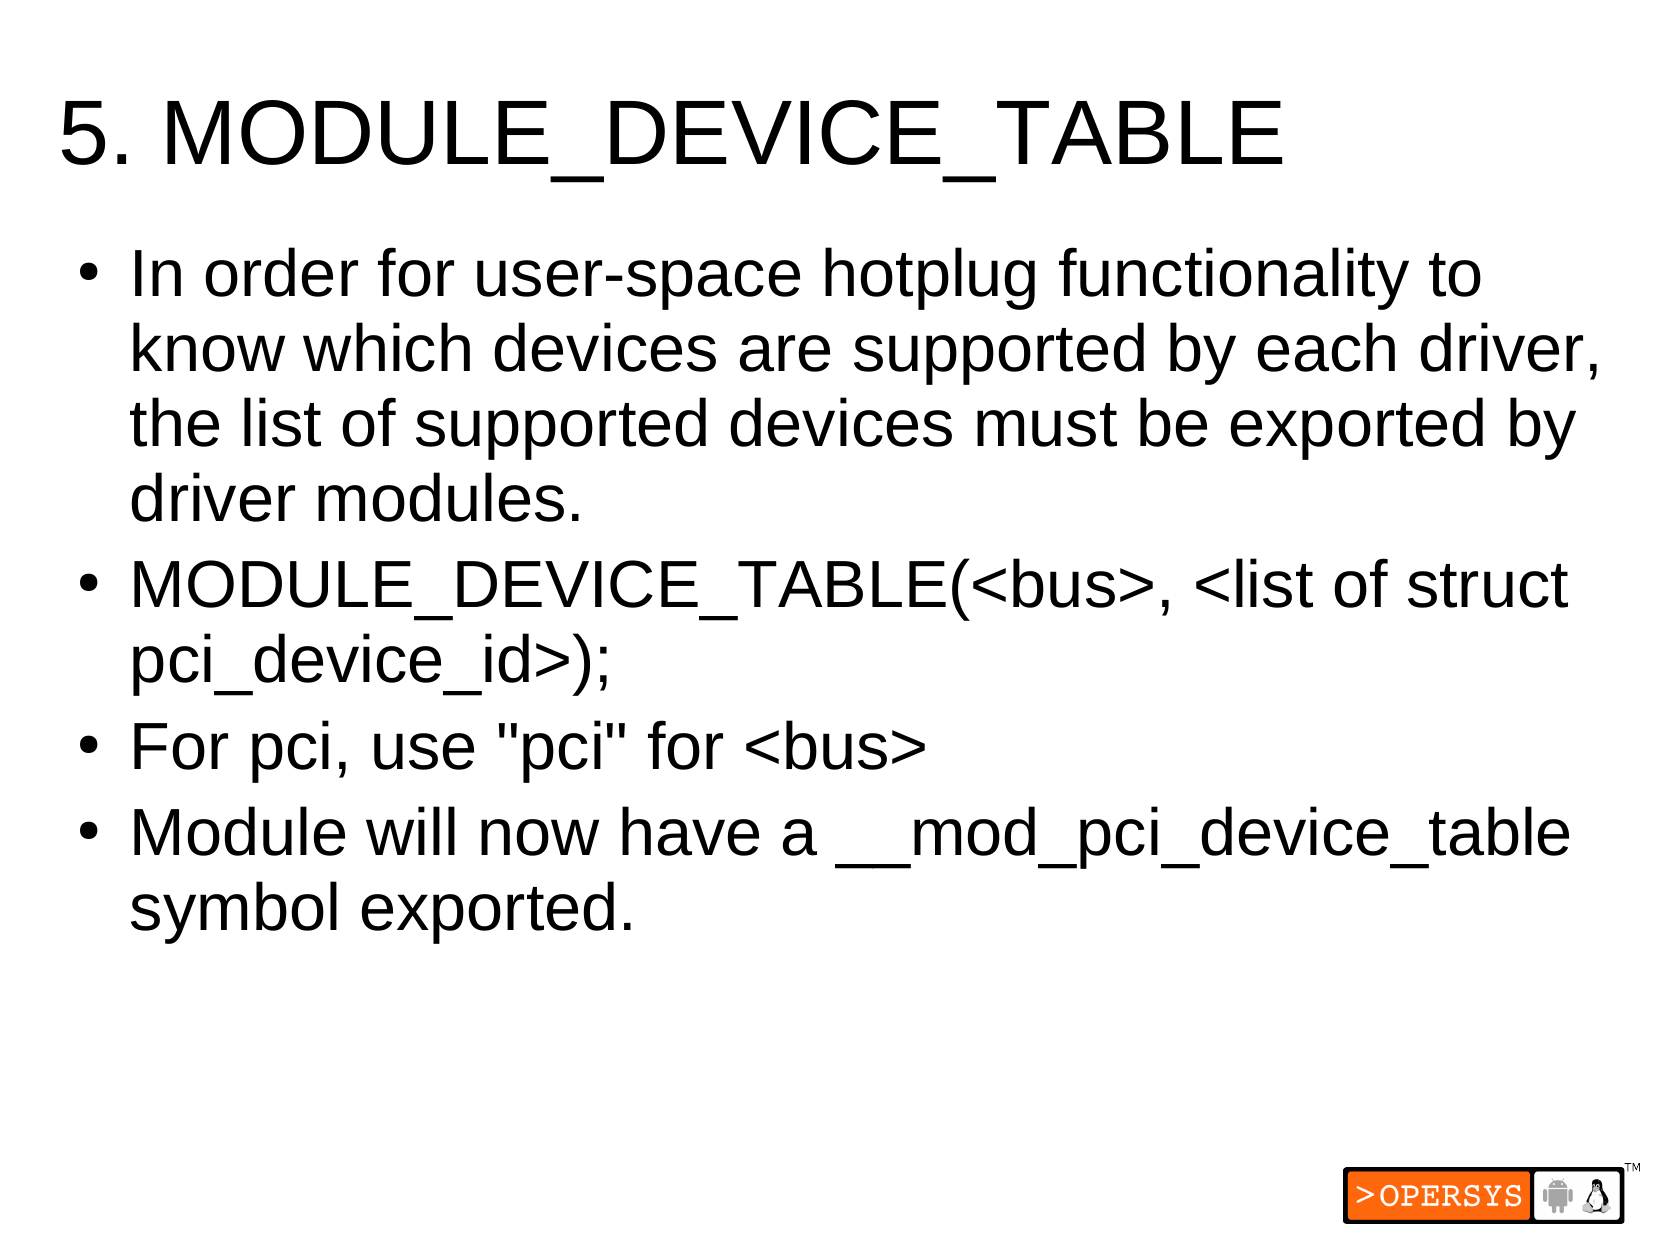

# 5. MODULE_DEVICE_TABLE
In order for user-space hotplug functionality to know which devices are supported by each driver, the list of supported devices must be exported by driver modules.
MODULE_DEVICE_TABLE(<bus>, <list of struct pci_device_id>);
For pci, use "pci" for <bus>
Module will now have a __mod_pci_device_table symbol exported.